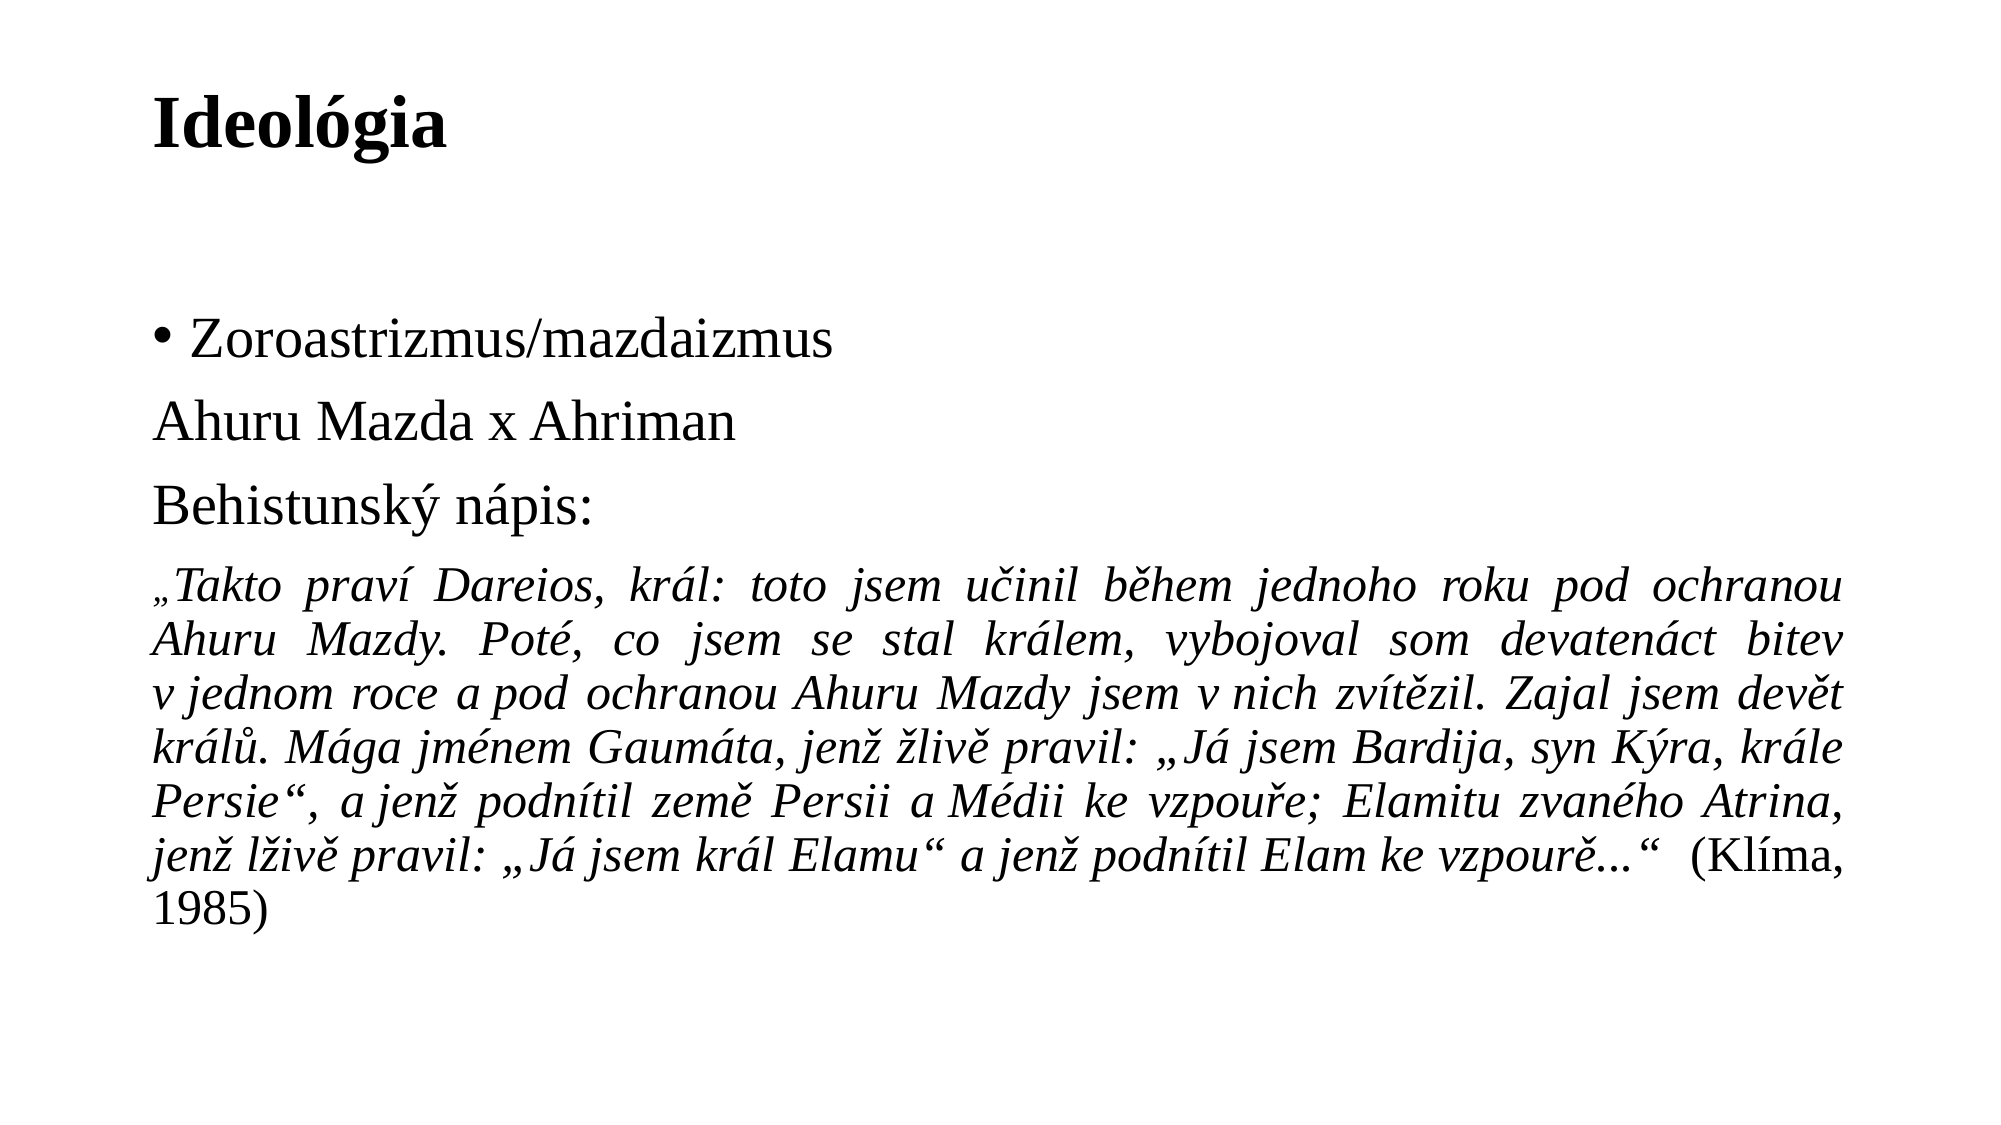

# Ideológia
Zoroastrizmus/mazdaizmus
Ahuru Mazda x Ahriman
Behistunský nápis:
„Takto praví Dareios, král: toto jsem učinil během jednoho roku pod ochranou Ahuru Mazdy. Poté, co jsem se stal králem, vybojoval som devatenáct bitev v jednom roce a pod ochranou Ahuru Mazdy jsem v nich zvítězil. Zajal jsem devět králů. Mága jménem Gaumáta, jenž žlivě pravil: „Já jsem Bardija, syn Kýra, krále Persie“, a jenž podnítil země Persii a Médii ke vzpouře; Elamitu zvaného Atrina, jenž lživě pravil: „Já jsem král Elamu“ a jenž podnítil Elam ke vzpourě...“ (Klíma, 1985)